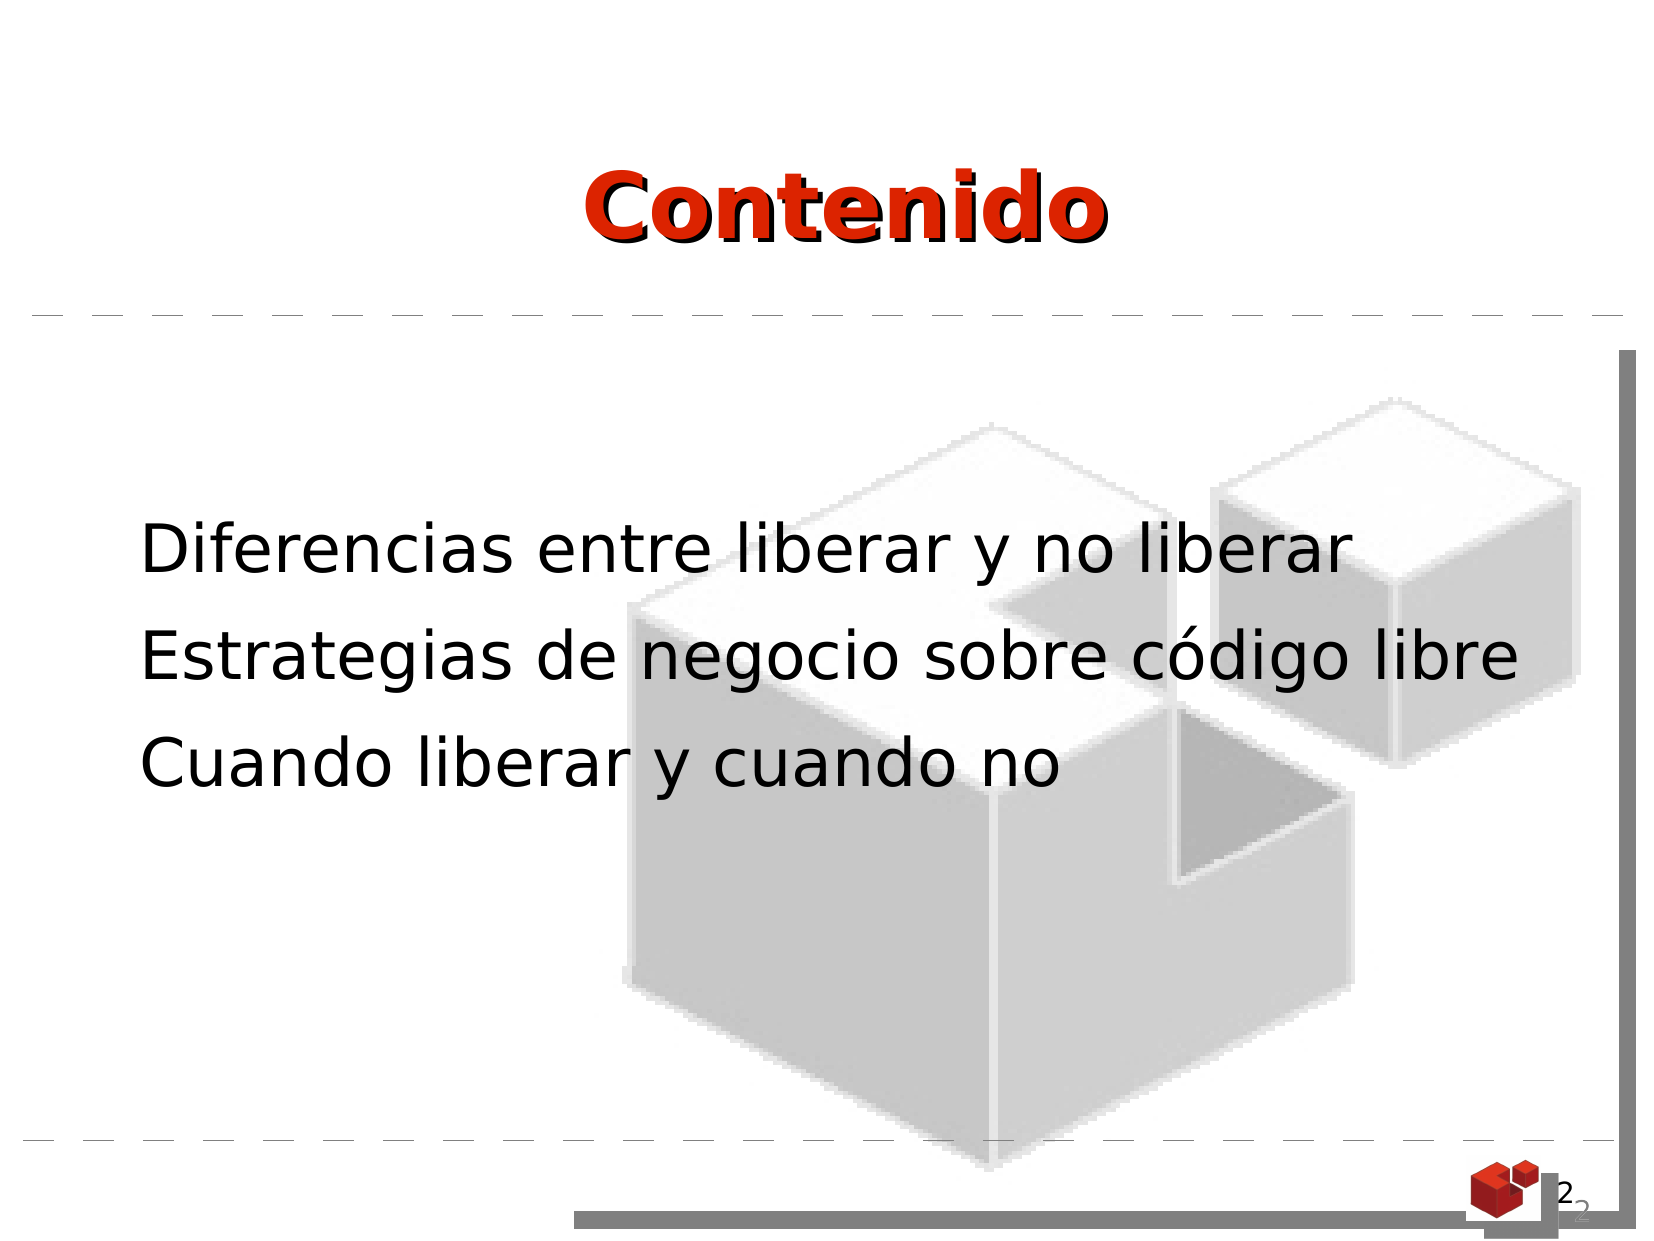

# Contenido
Diferencias entre liberar y no liberar
Estrategias de negocio sobre código libre
Cuando liberar y cuando no